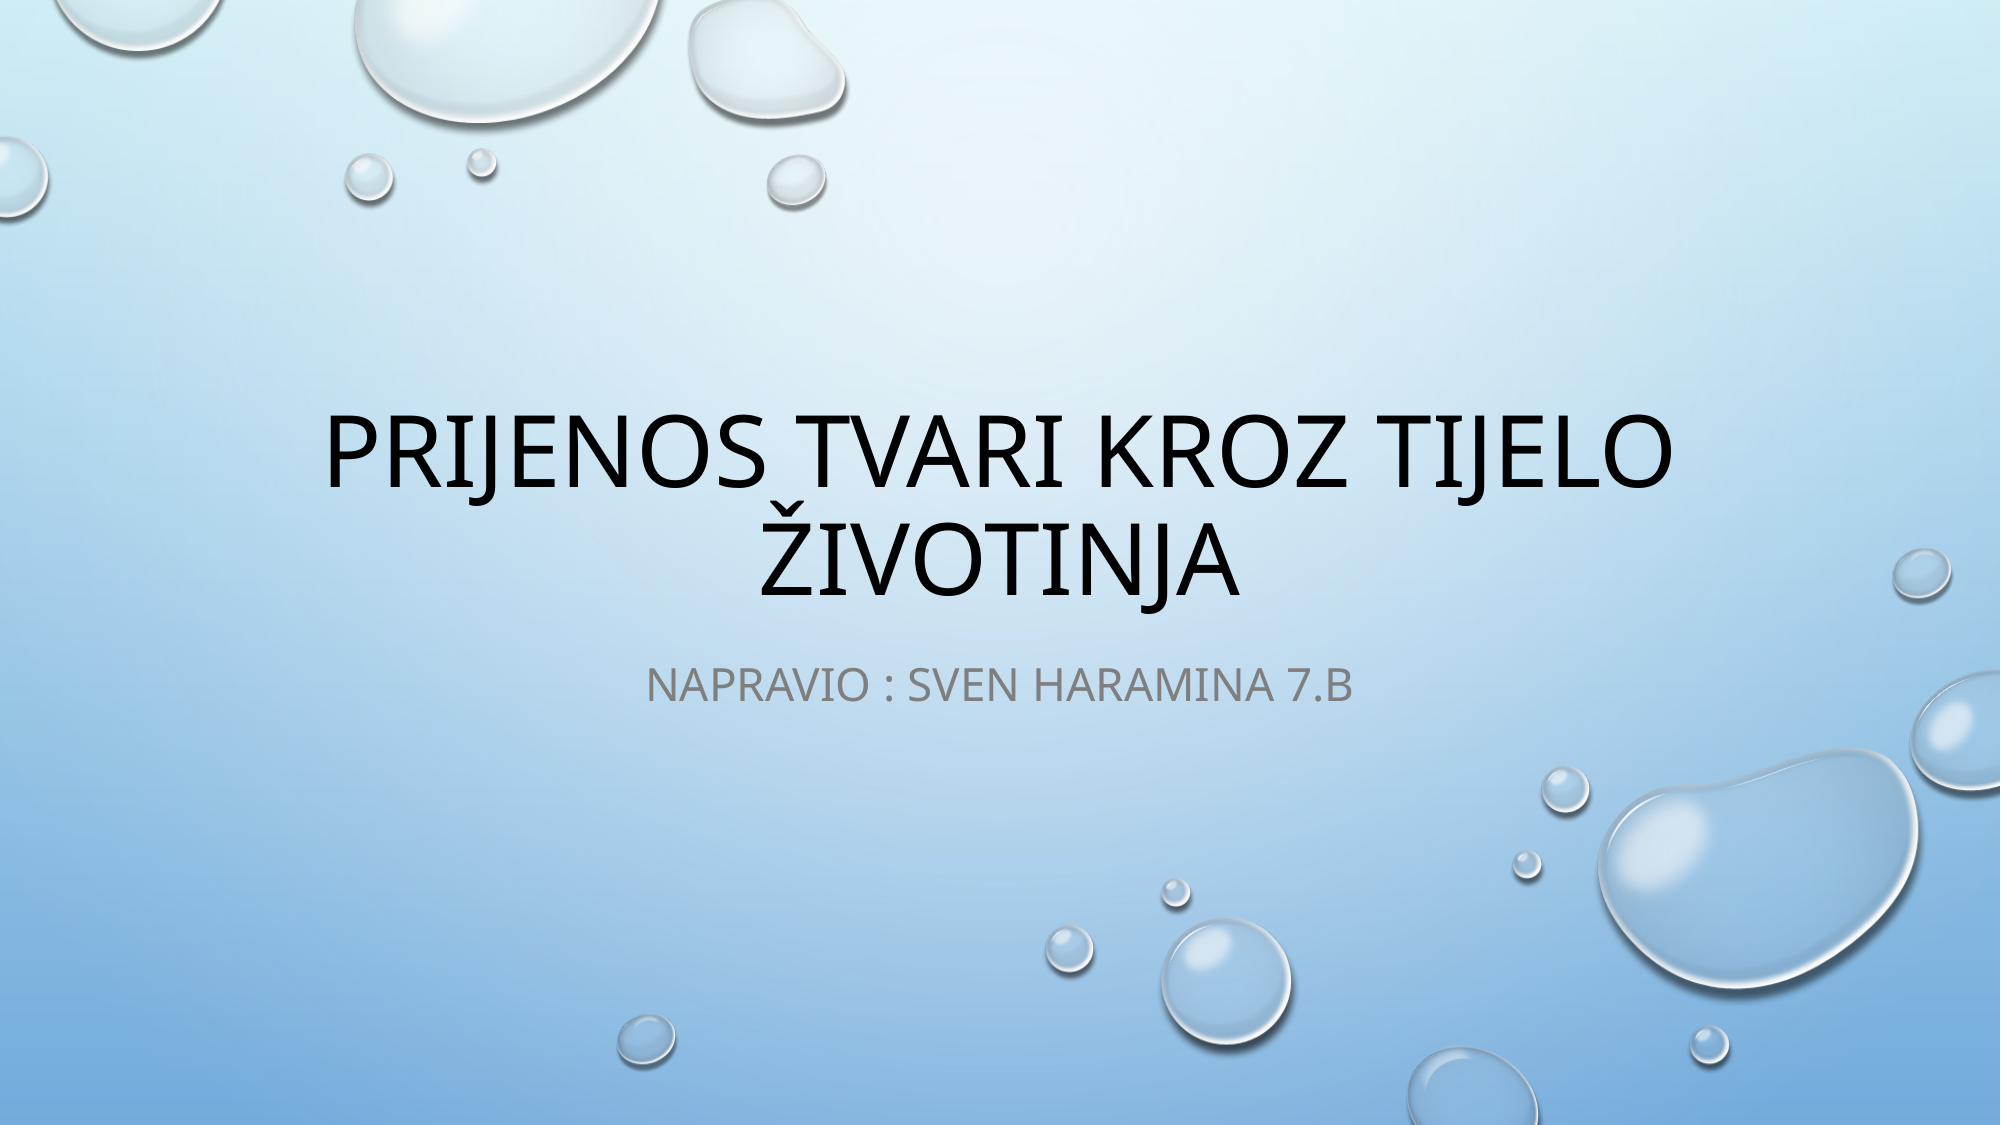

# Prijenos tvari kroz tijelo životinja
Napravio : Sven Haramina 7.b